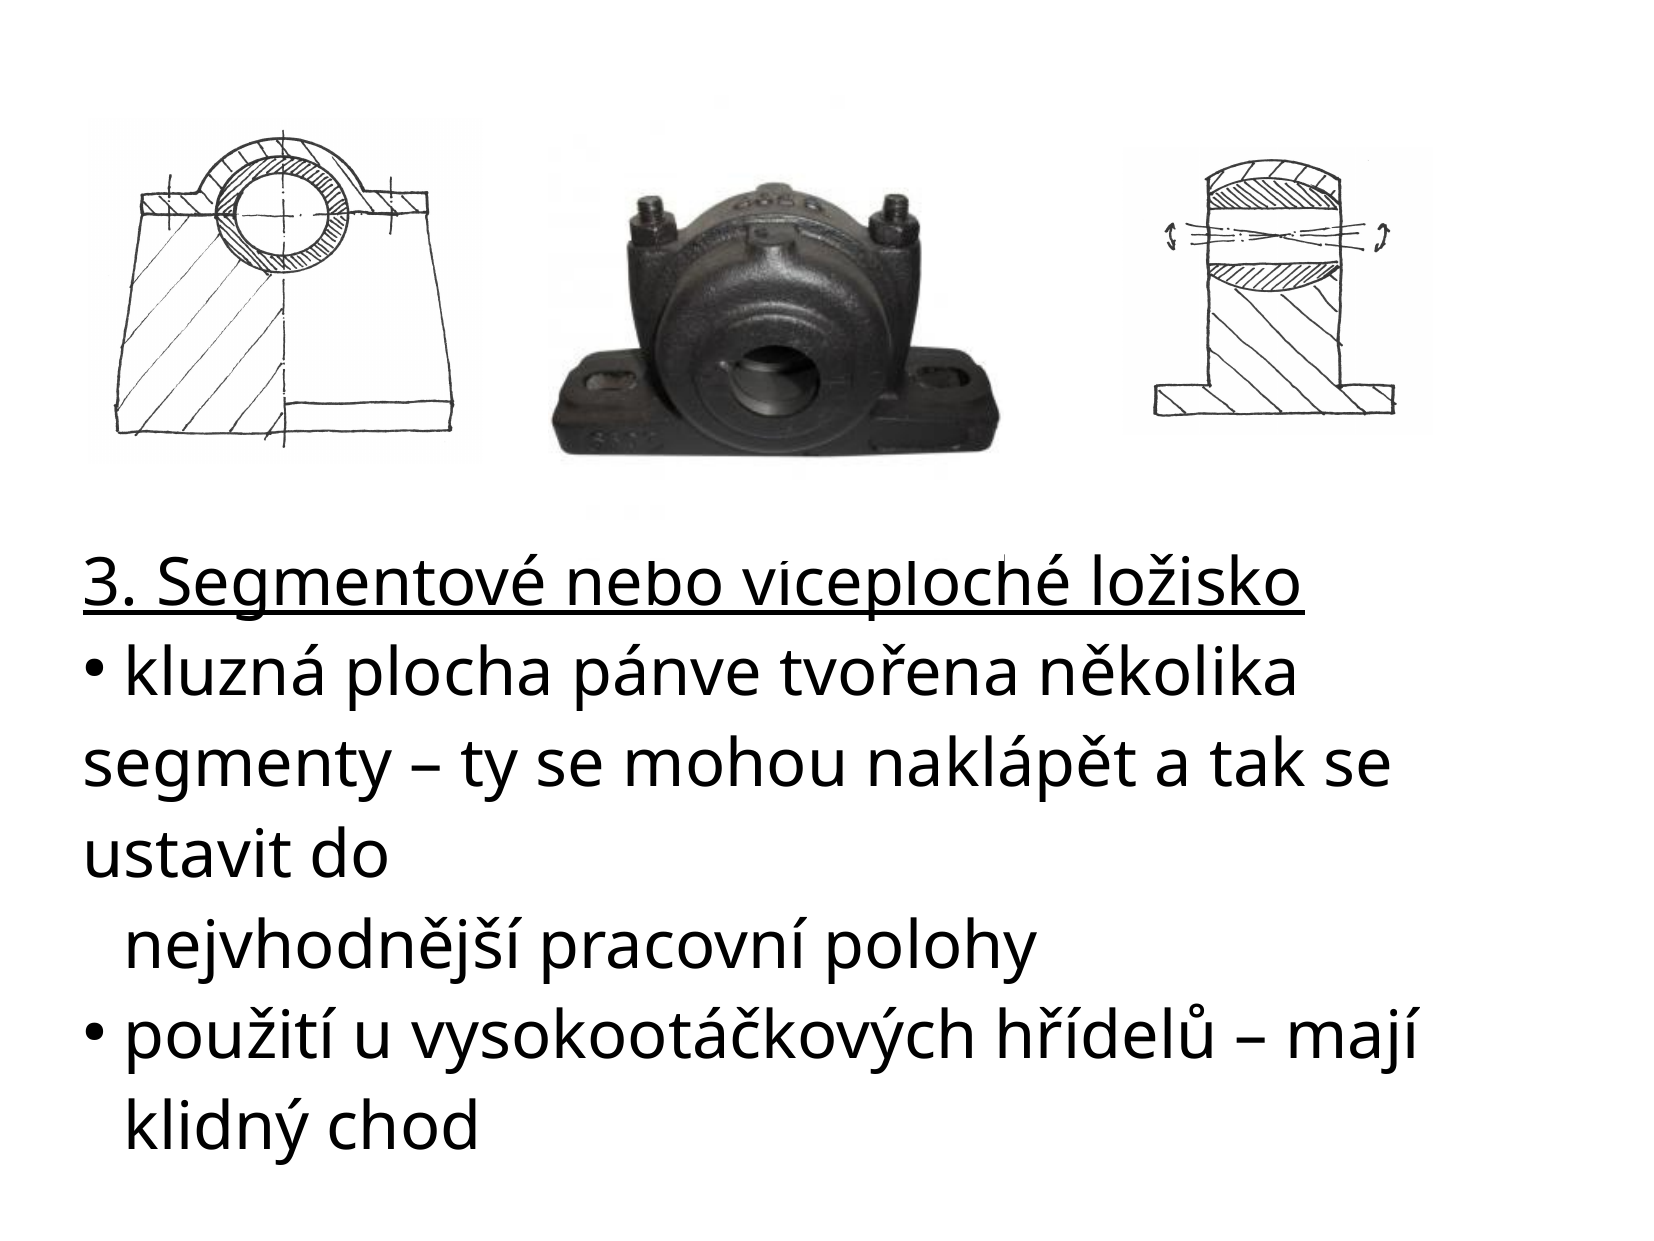

# 3. Segmentové nebo víceploché ložisko
 kluzná plocha pánve tvořena několika segmenty – ty se mohou naklápět a tak se ustavit do
 nejvhodnější pracovní polohy
 použití u vysokootáčkových hřídelů – mají
 klidný chod